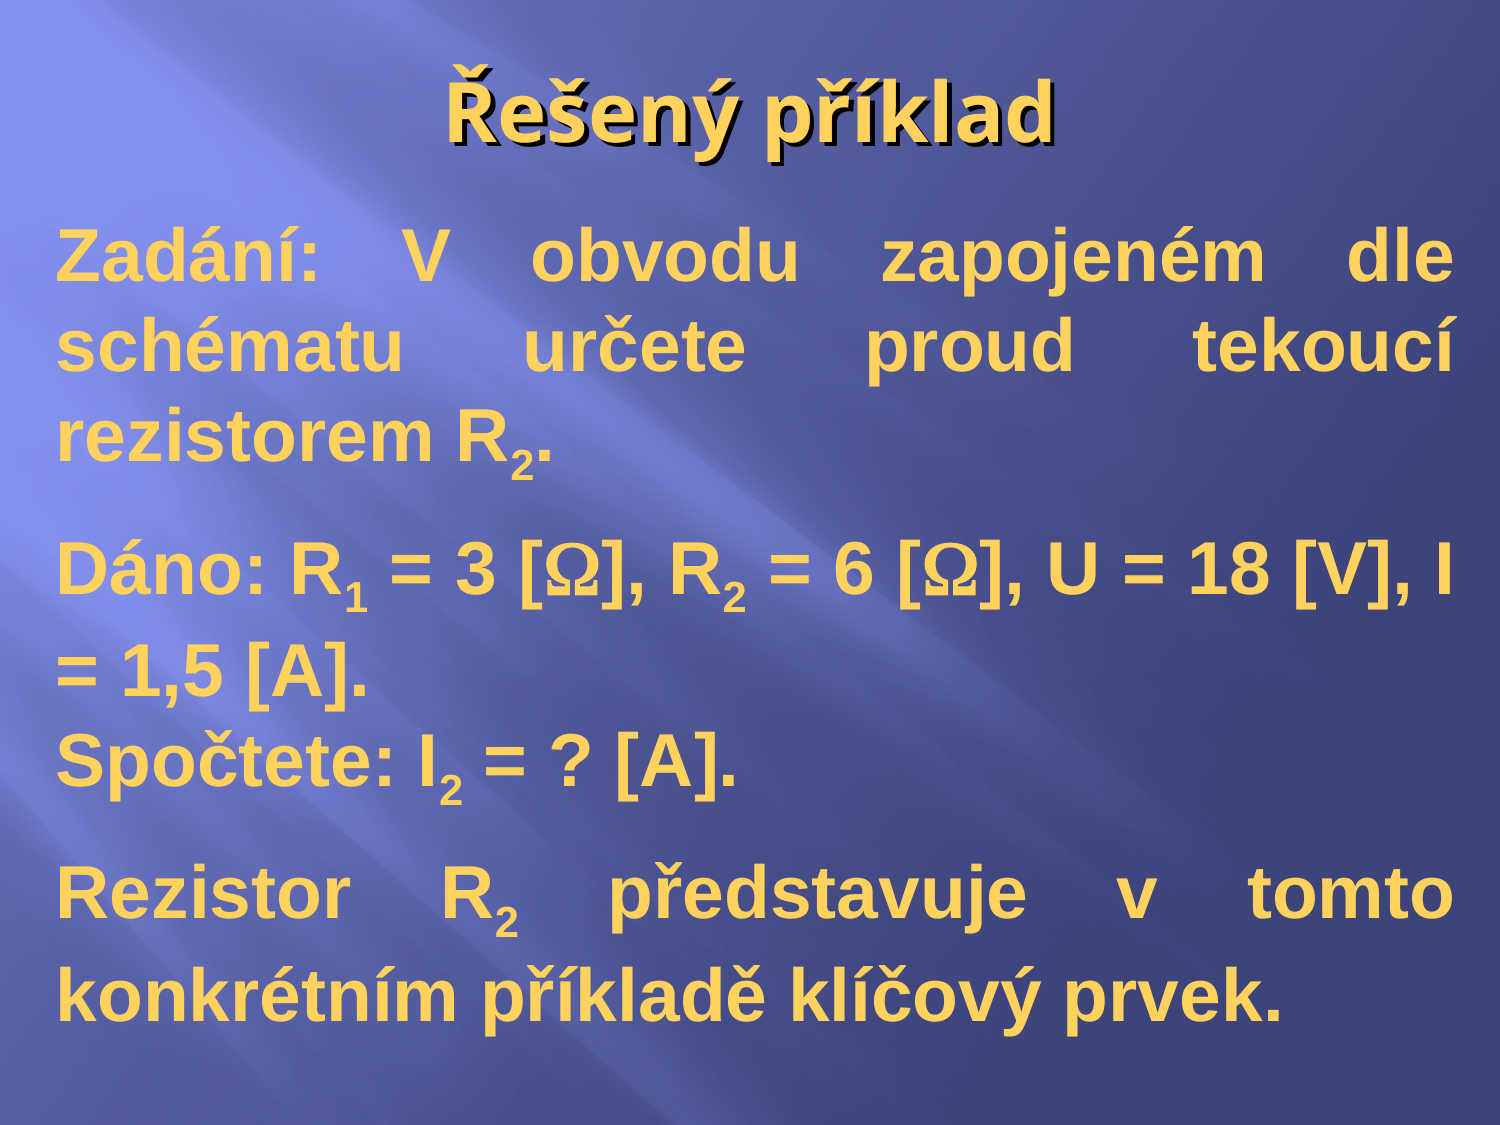

# Řešený příklad
Zadání: V obvodu zapojeném dle schématu určete proud tekoucí rezistorem R2.
Dáno: R1 = 3 [], R2 = 6 [], U = 18 [V], I = 1,5 [A].
Spočtete: I2 = ? [A].
Rezistor R2 představuje v tomto konkrétním příkladě klíčový prvek.